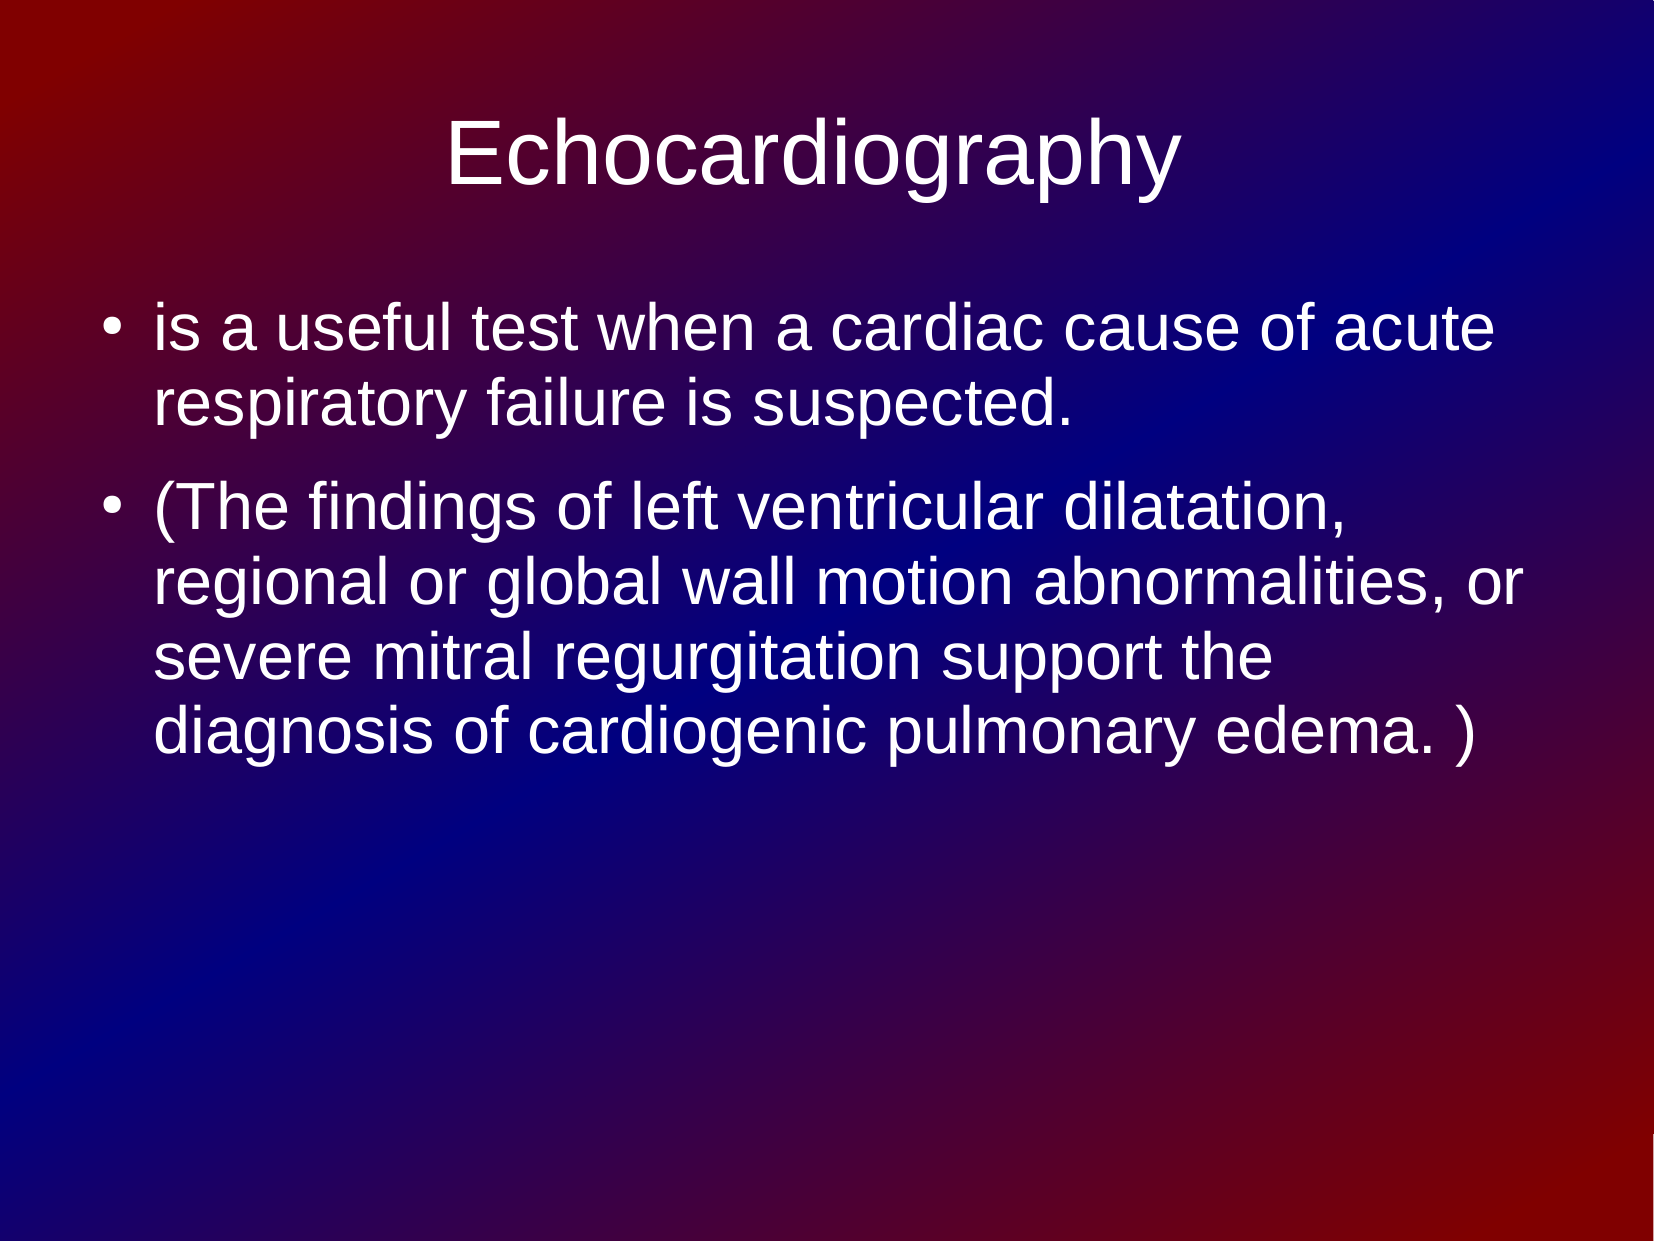

# Echocardiography
is a useful test when a cardiac cause of acute respiratory failure is suspected.
(The findings of left ventricular dilatation, regional or global wall motion abnormalities, or severe mitral regurgitation support the diagnosis of cardiogenic pulmonary edema. )